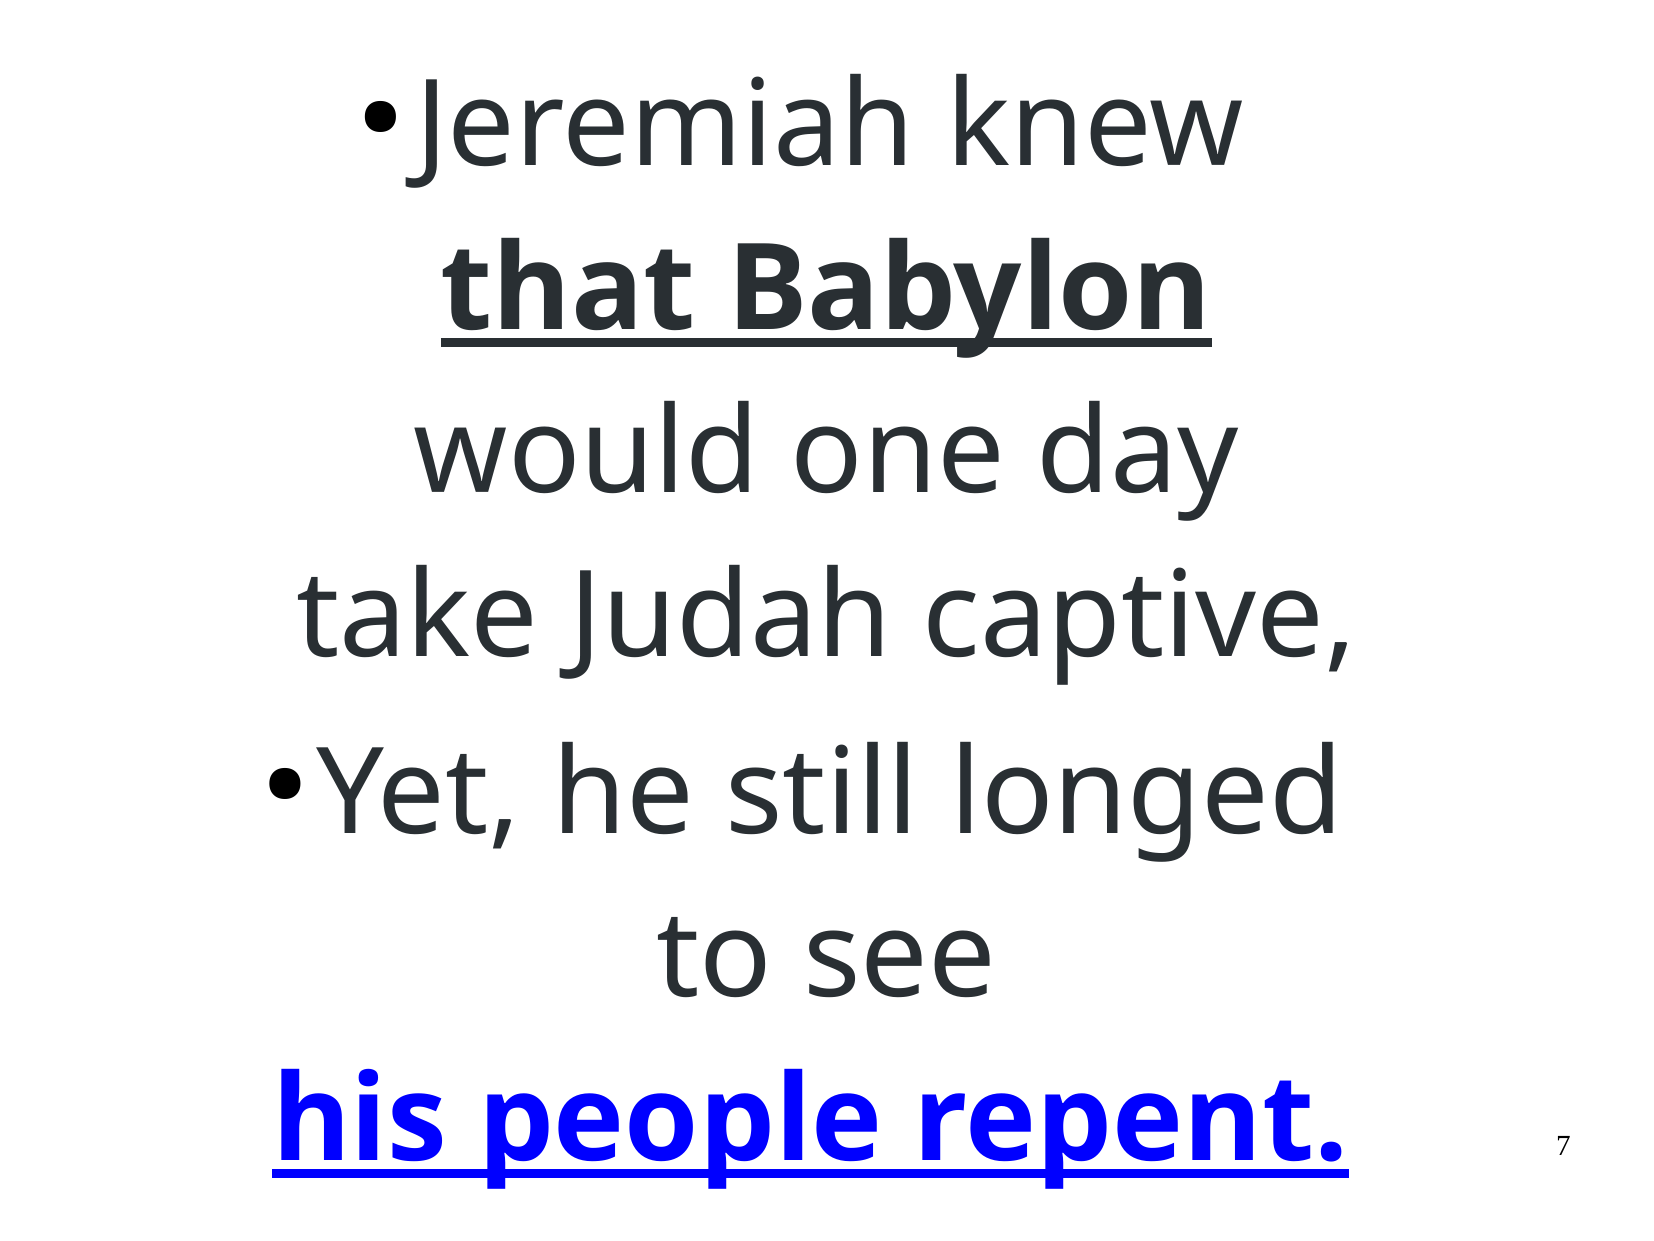

# Jeremiah knew that Babylon would one day take Judah captive,
Yet, he still longed
to see
his people repent.
7